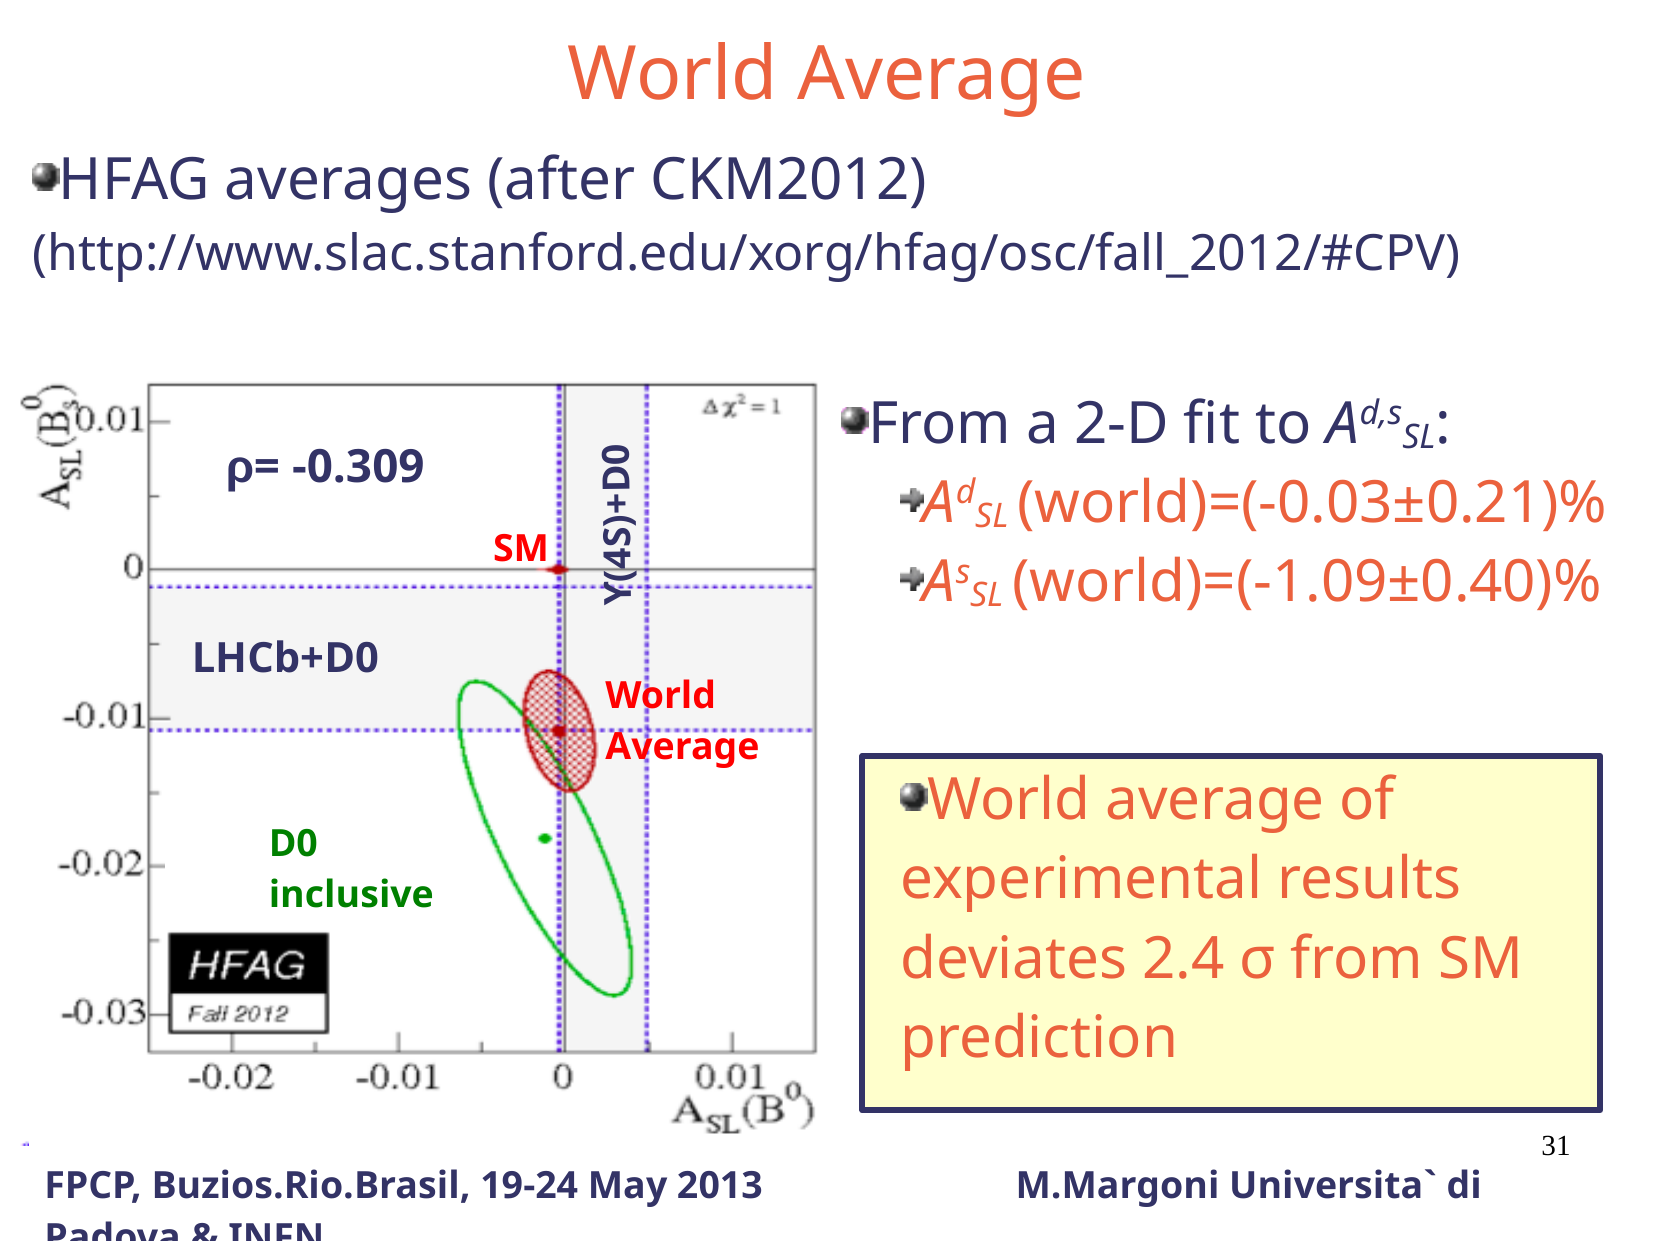

# World Average
HFAG averages (after CKM2012) (http://www.slac.stanford.edu/xorg/hfag/osc/fall_2012/#CPV)
From a 2-D fit to Ad,sSL:
AdSL (world)=(-0.03±0.21)%
AsSL (world)=(-1.09±0.40)%
ρ= -0.309
ϒ(4S)+D0
SM
LHCb+D0
World Average
World average of experimental results deviates 2.4 σ from SM prediction
D0 inclusive
31
FPCP, Buzios.Rio.Brasil, 19-24 May 2013 M.Margoni Universita` di Padova & INFN